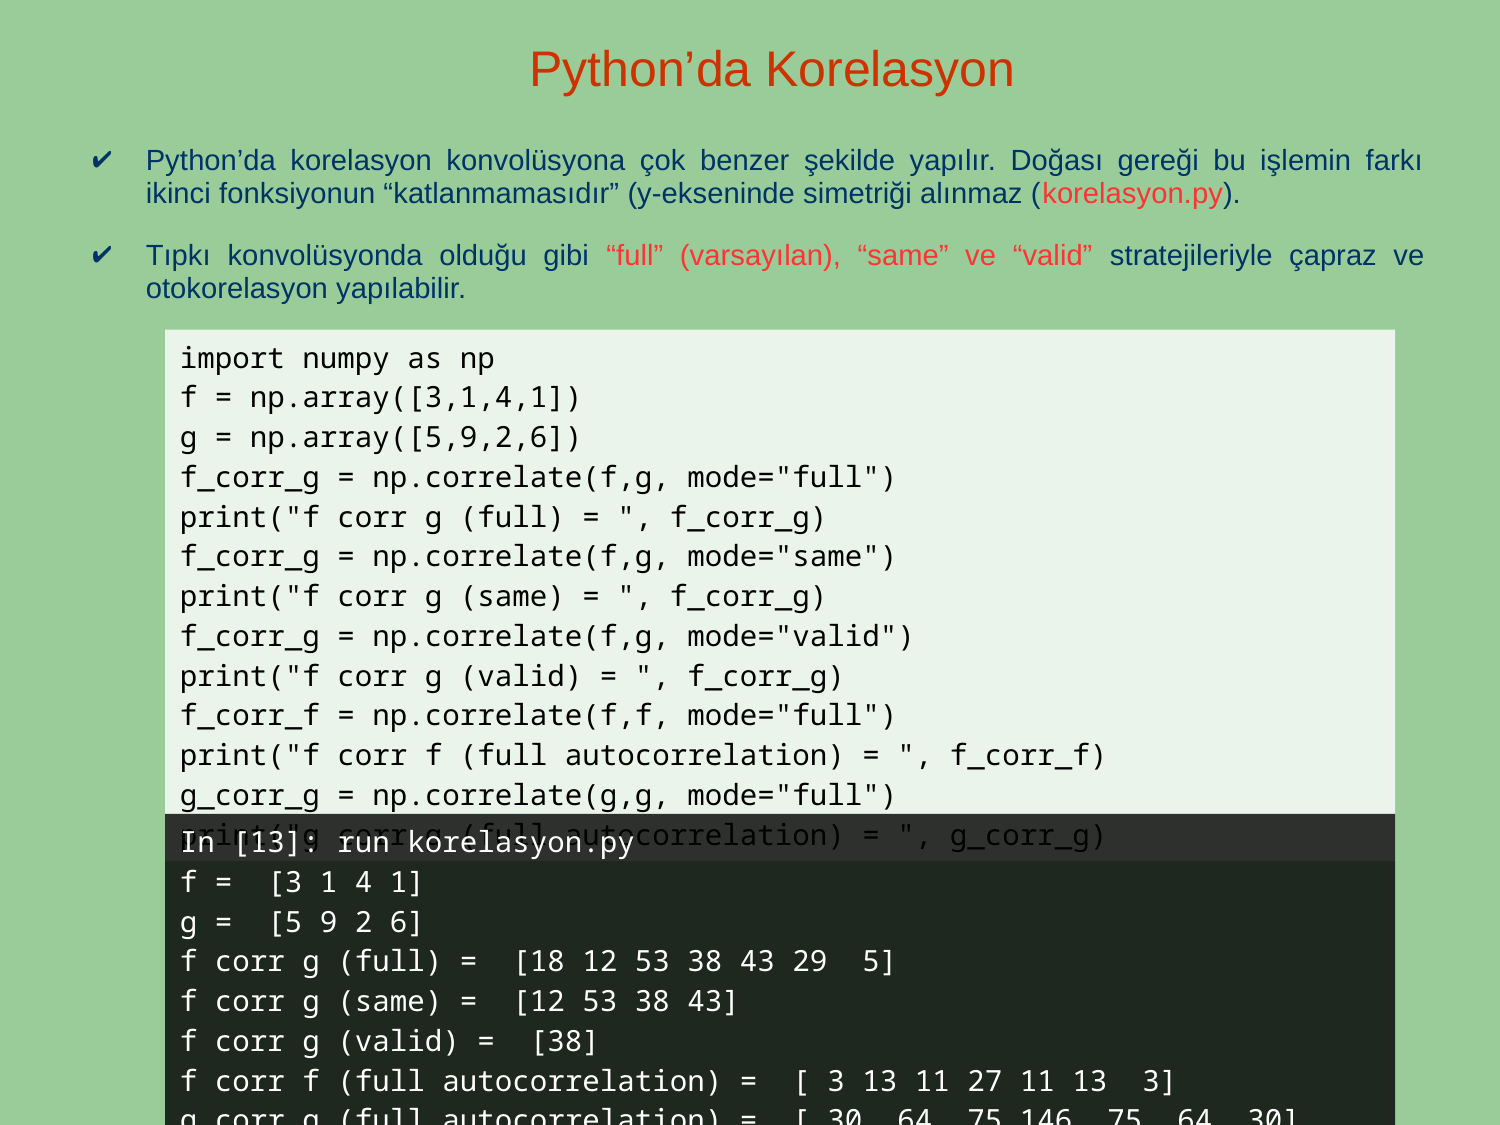

# Python’da Korelasyon
Python’da korelasyon konvolüsyona çok benzer şekilde yapılır. Doğası gereği bu işlemin farkı ikinci fonksiyonun “katlanmamasıdır” (y-ekseninde simetriği alınmaz (korelasyon.py).
Tıpkı konvolüsyonda olduğu gibi “full” (varsayılan), “same” ve “valid” stratejileriyle çapraz ve otokorelasyon yapılabilir.
import numpy as np
f = np.array([3,1,4,1])
g = np.array([5,9,2,6])
f_corr_g = np.correlate(f,g, mode="full")
print("f corr g (full) = ", f_corr_g)
f_corr_g = np.correlate(f,g, mode="same")
print("f corr g (same) = ", f_corr_g)
f_corr_g = np.correlate(f,g, mode="valid")
print("f corr g (valid) = ", f_corr_g)
f_corr_f = np.correlate(f,f, mode="full")
print("f corr f (full autocorrelation) = ", f_corr_f)
g_corr_g = np.correlate(g,g, mode="full")
print("g corr g (full autocorrelation) = ", g_corr_g)
In [13]: run korelasyon.py
f = [3 1 4 1]
g = [5 9 2 6]
f corr g (full) = [18 12 53 38 43 29 5]
f corr g (same) = [12 53 38 43]
f corr g (valid) = [38]
f corr f (full autocorrelation) = [ 3 13 11 27 11 13 3]
g corr g (full autocorrelation) = [ 30 64 75 146 75 64 30]